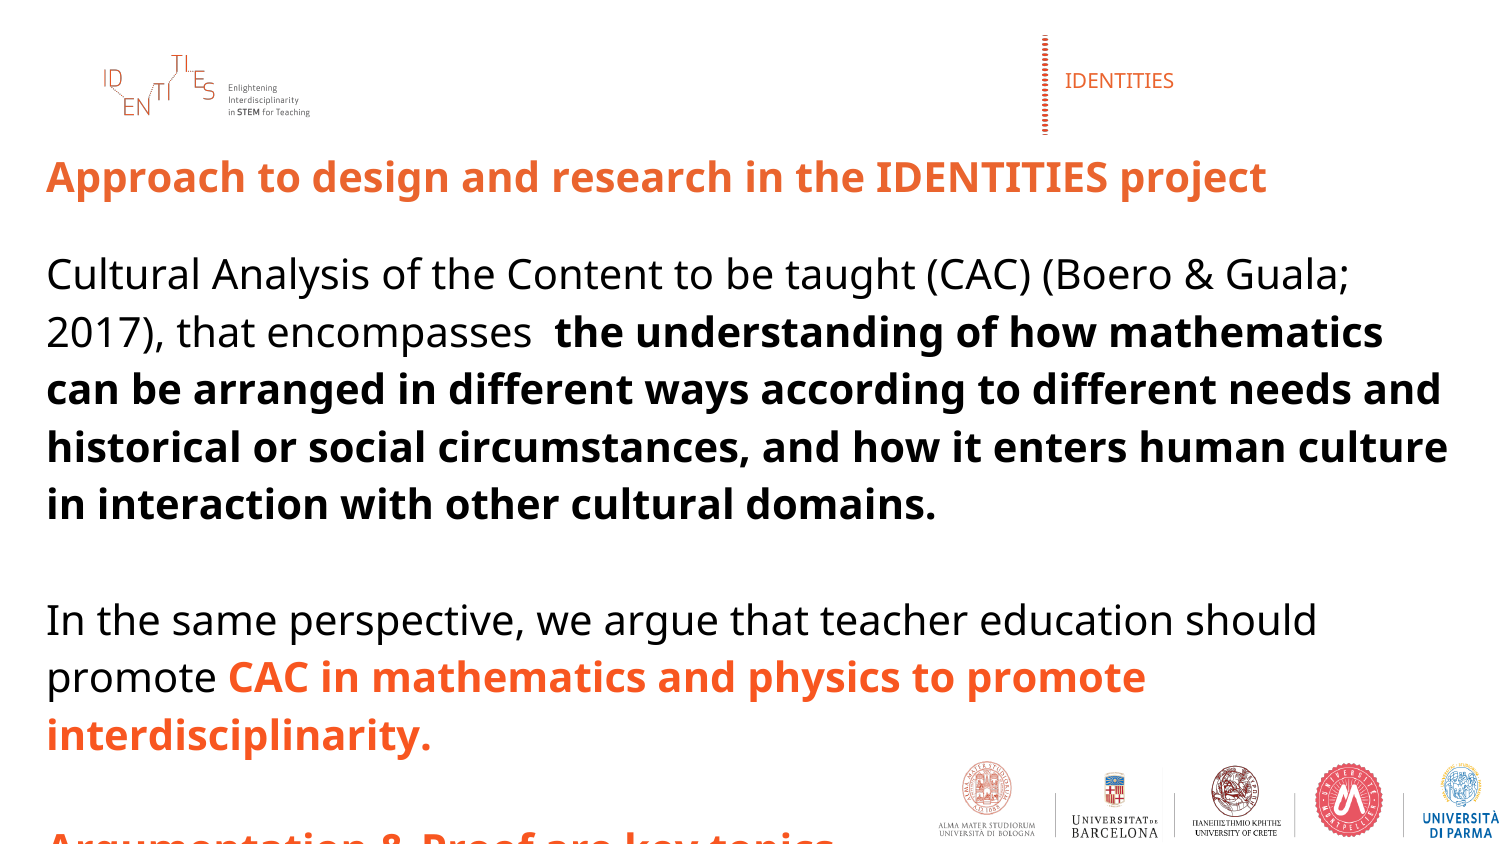

IDENTITIES
Approach to design and research in the IDENTITIES project
Cultural Analysis of the Content to be taught (CAC) (Boero & Guala; 2017), that encompasses the understanding of how mathematics can be arranged in different ways according to different needs and historical or social circumstances, and how it enters human culture in interaction with other cultural domains.
In the same perspective, we argue that teacher education should promote CAC in mathematics and physics to promote interdisciplinarity.
Argumentation & Proof are key topics